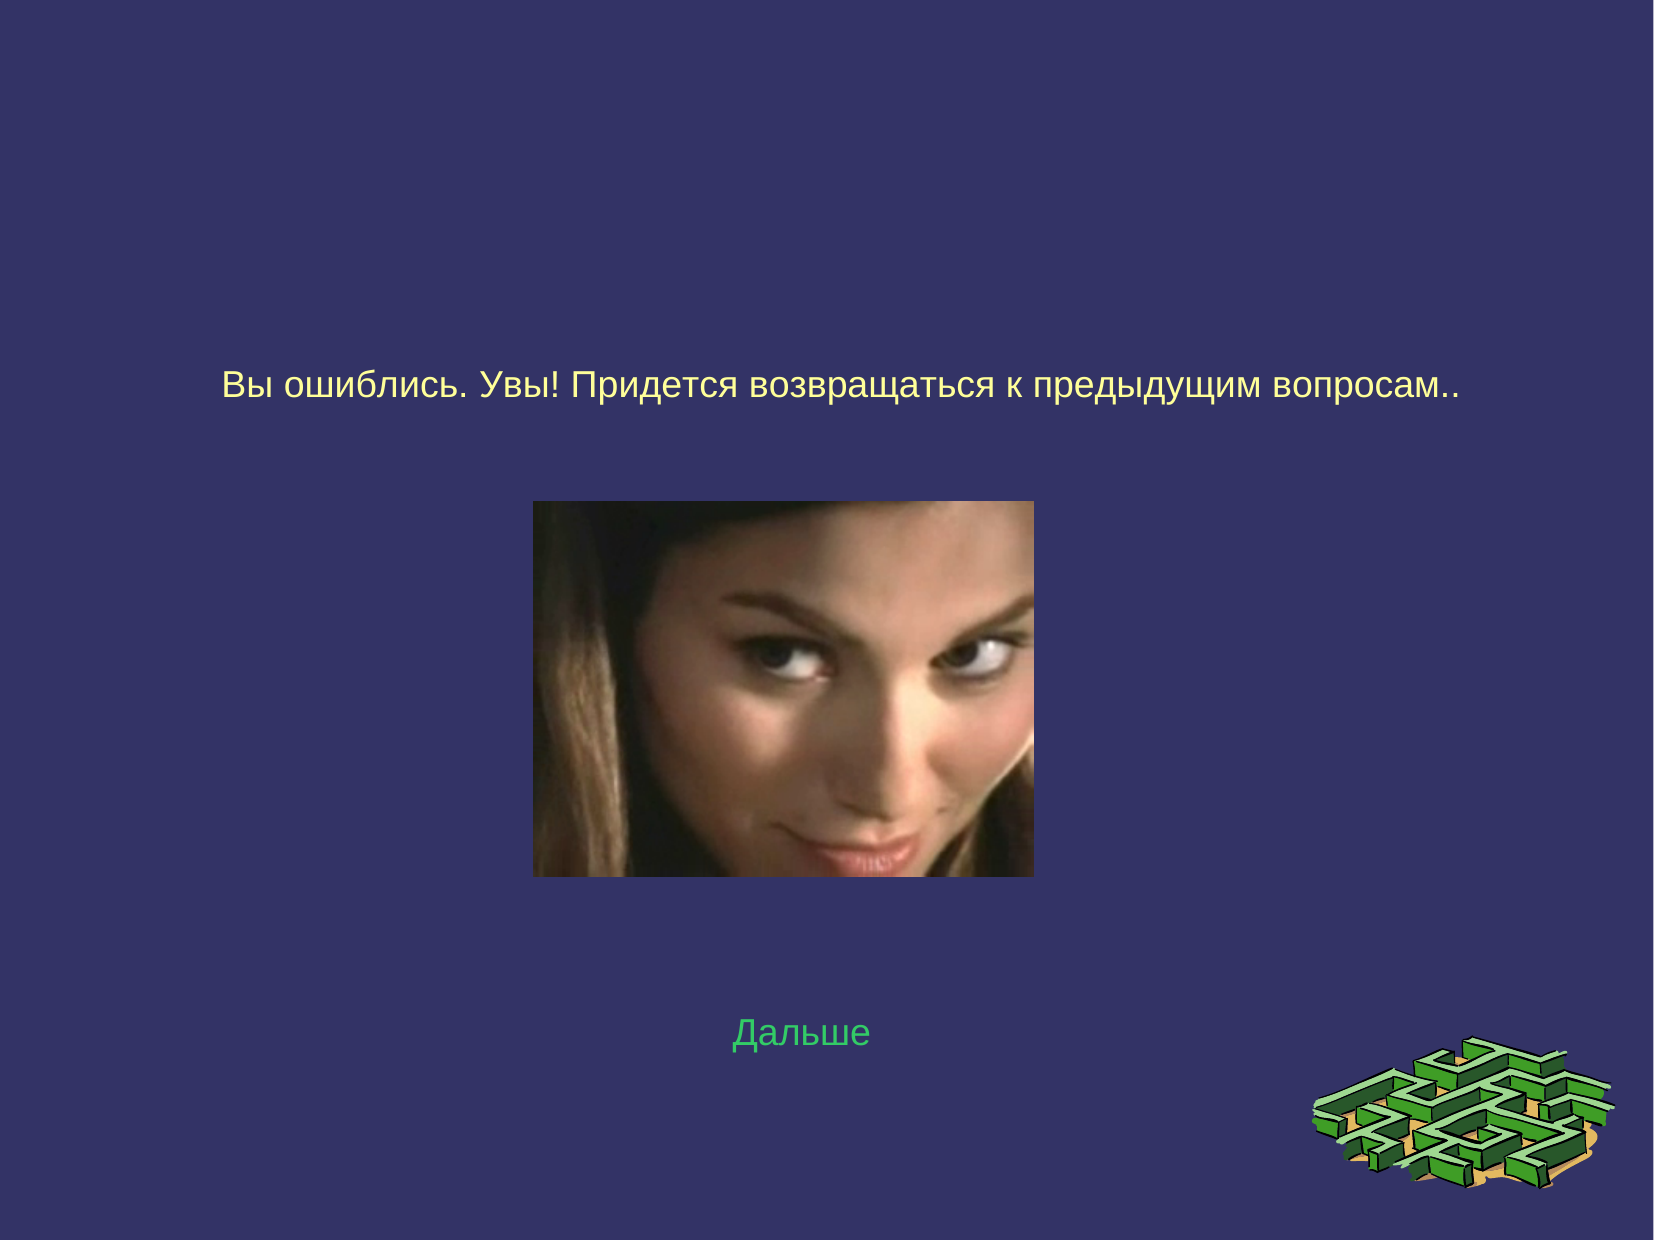

Вы ошиблись. Увы! Придется возвращаться к предыдущим вопросам..
Дальше